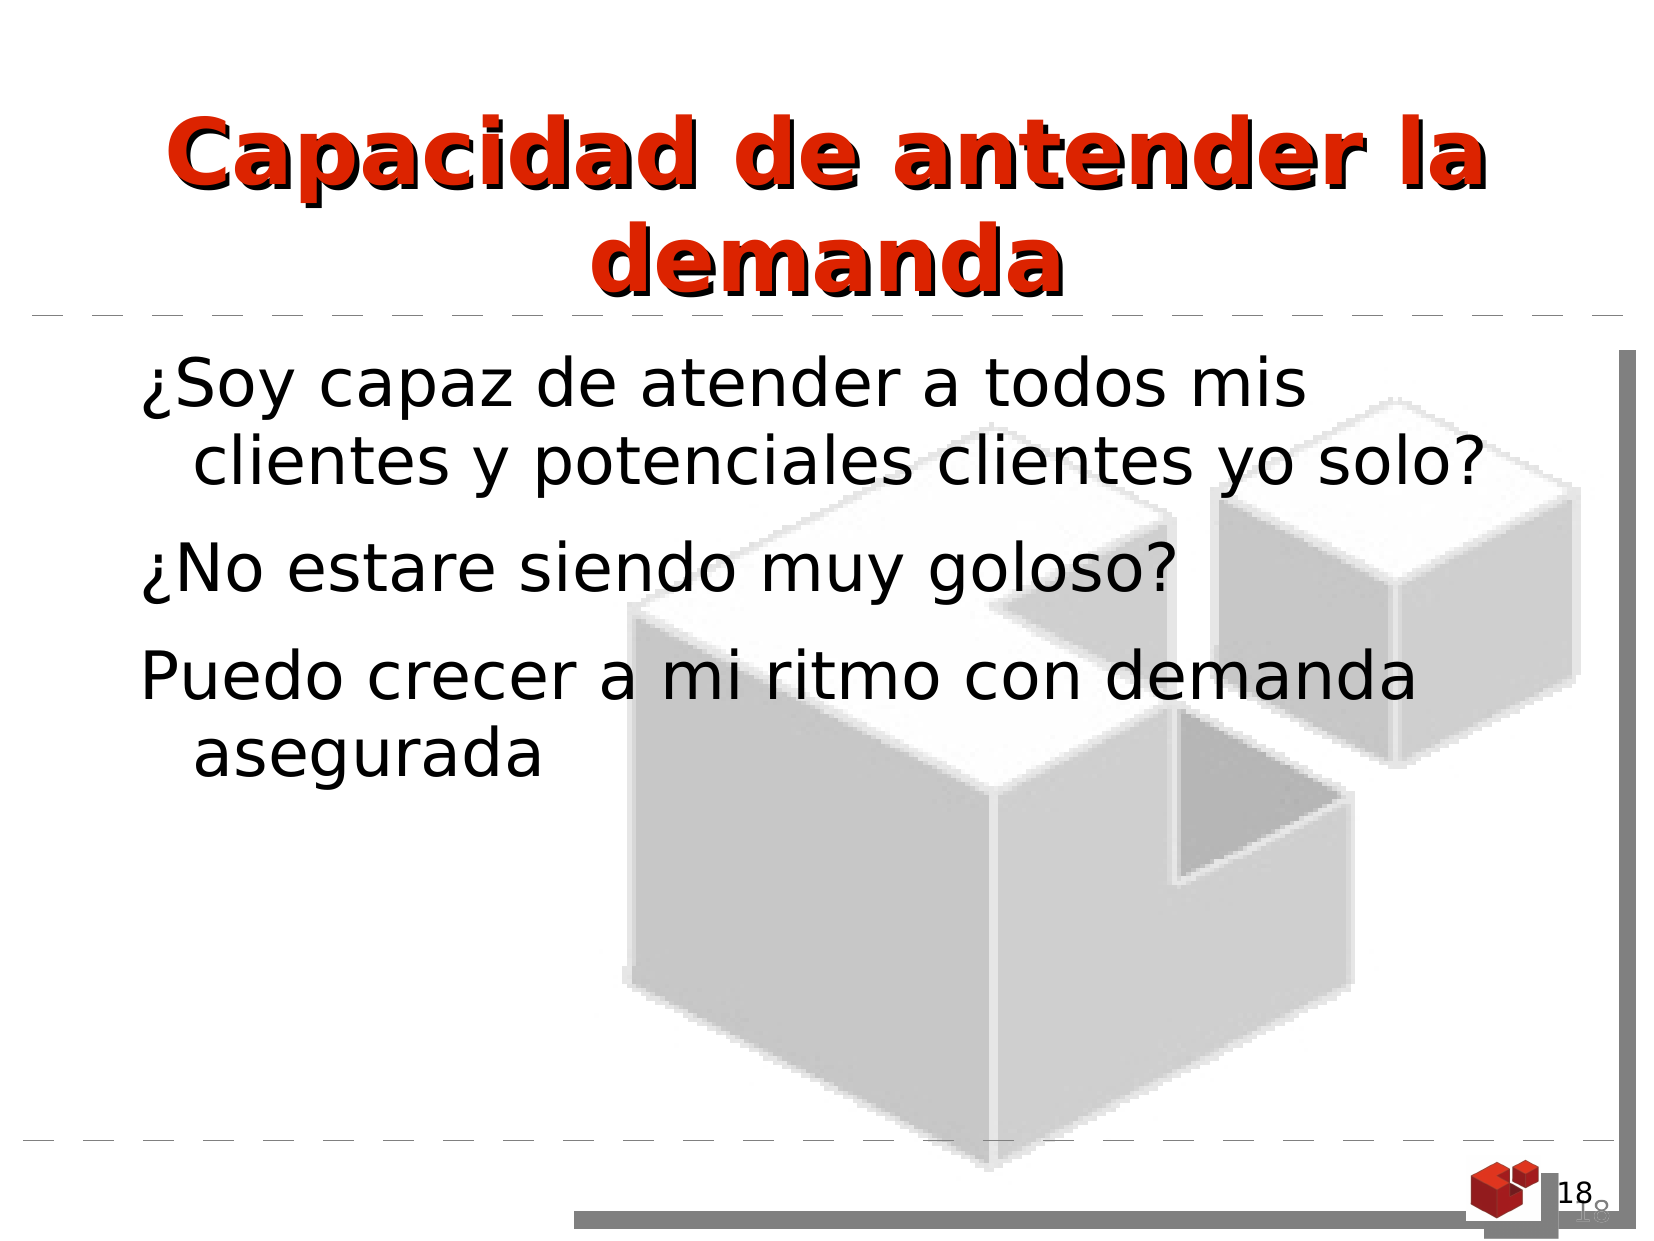

# Capacidad de antender la demanda
¿Soy capaz de atender a todos mis clientes y potenciales clientes yo solo?
¿No estare siendo muy goloso?
Puedo crecer a mi ritmo con demanda asegurada